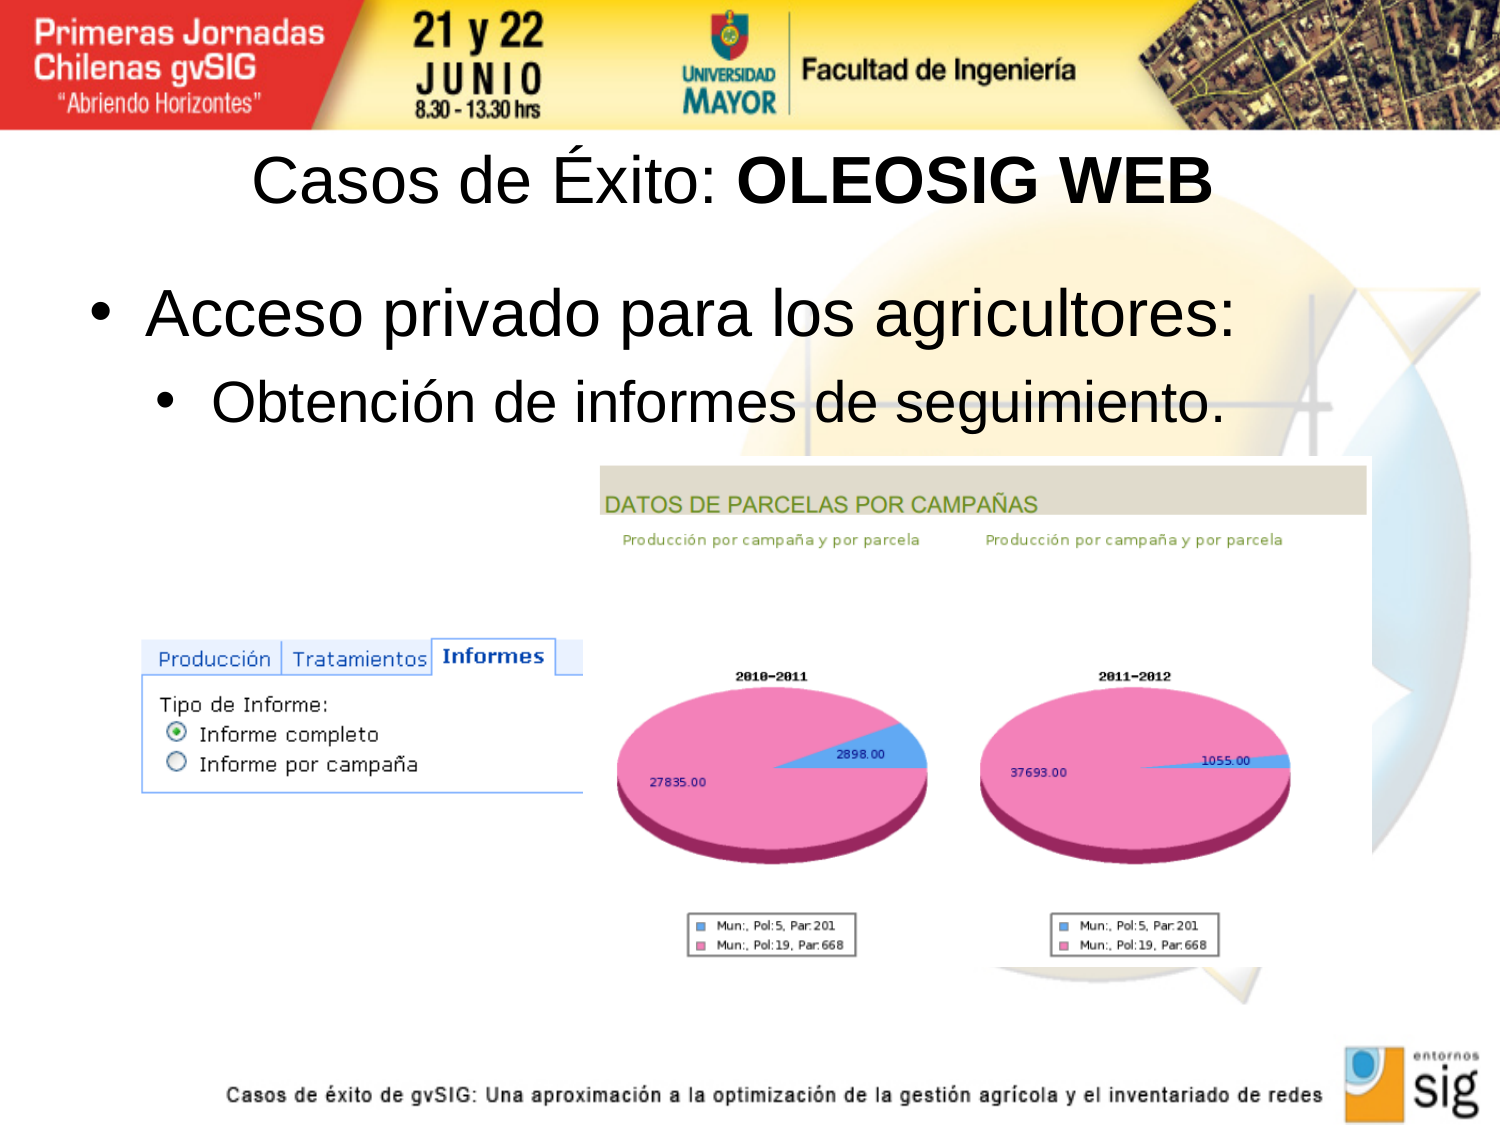

# Casos de Éxito: OLEOSIG WEB
Acceso privado para los agricultores:
Obtención de informes de seguimiento.